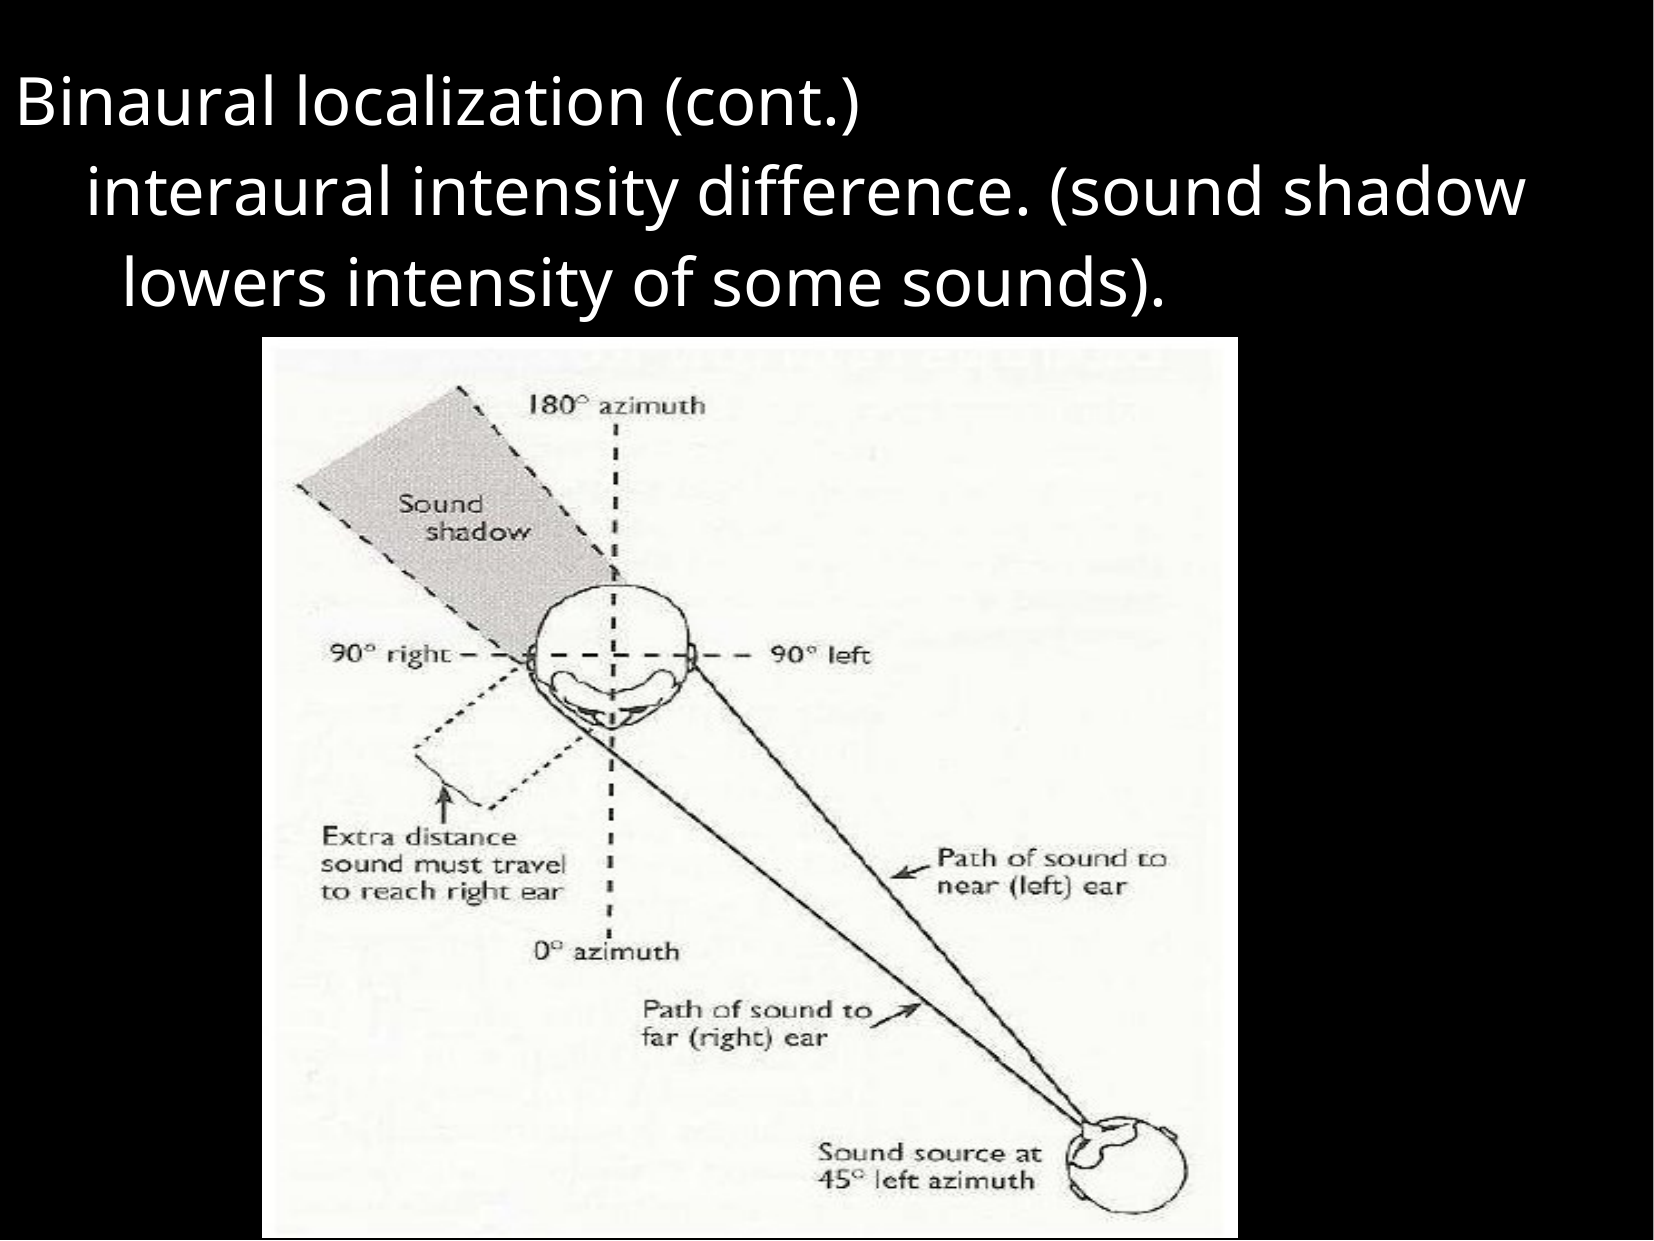

Binaural localization (cont.)
interaural intensity difference. (sound shadow lowers intensity of some sounds).